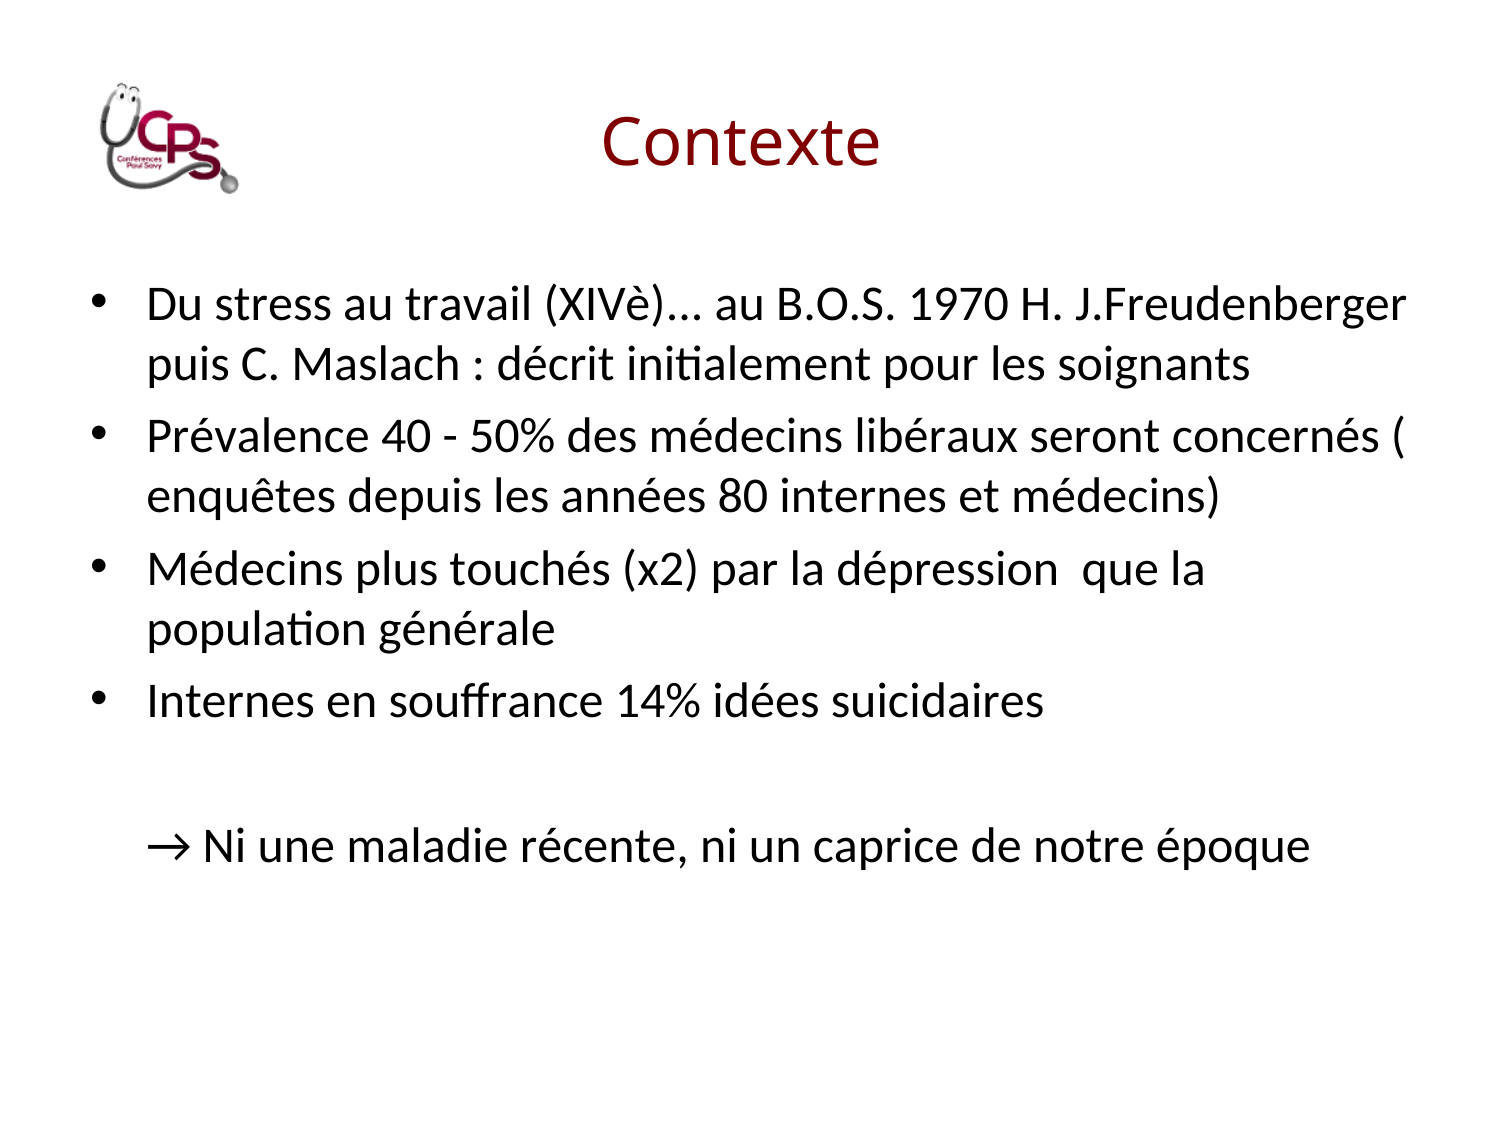

# Contexte
Du stress au travail (XIVè)... au B.O.S. 1970 H. J.Freudenberger puis C. Maslach : décrit initialement pour les soignants
Prévalence 40 - 50% des médecins libéraux seront concernés ( enquêtes depuis les années 80 internes et médecins)
Médecins plus touchés (x2) par la dépression que la population générale
Internes en souffrance 14% idées suicidaires
→ Ni une maladie récente, ni un caprice de notre époque